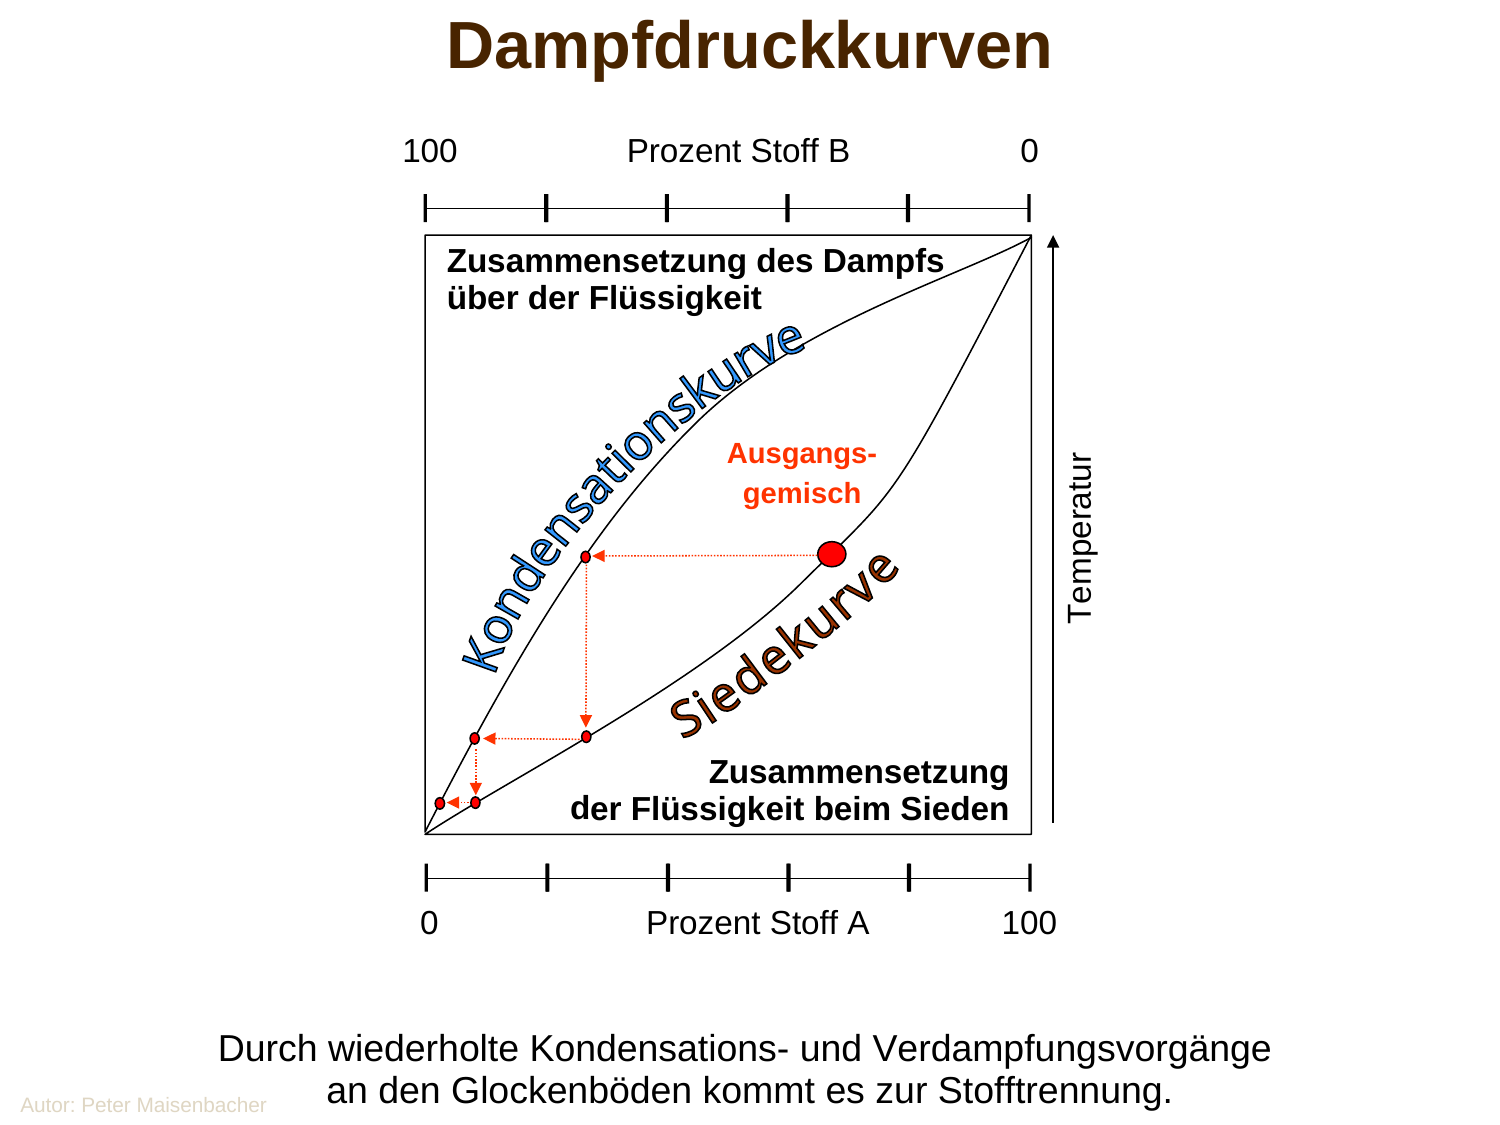

# Dampfdruckkurven
100
Prozent Stoff B
0
Zusammensetzung des Dampfs
über der Flüssigkeit
Ausgangs-
gemisch
Kondensationskurve
Temperatur
Siedekurve
Zusammensetzung
 der Flüssigkeit beim Sieden
0
Prozent Stoff A
100
Durch wiederholte Kondensations- und Verdampfungsvorgänge
an den Glockenböden kommt es zur Stofftrennung.
Peter Maisenbacher